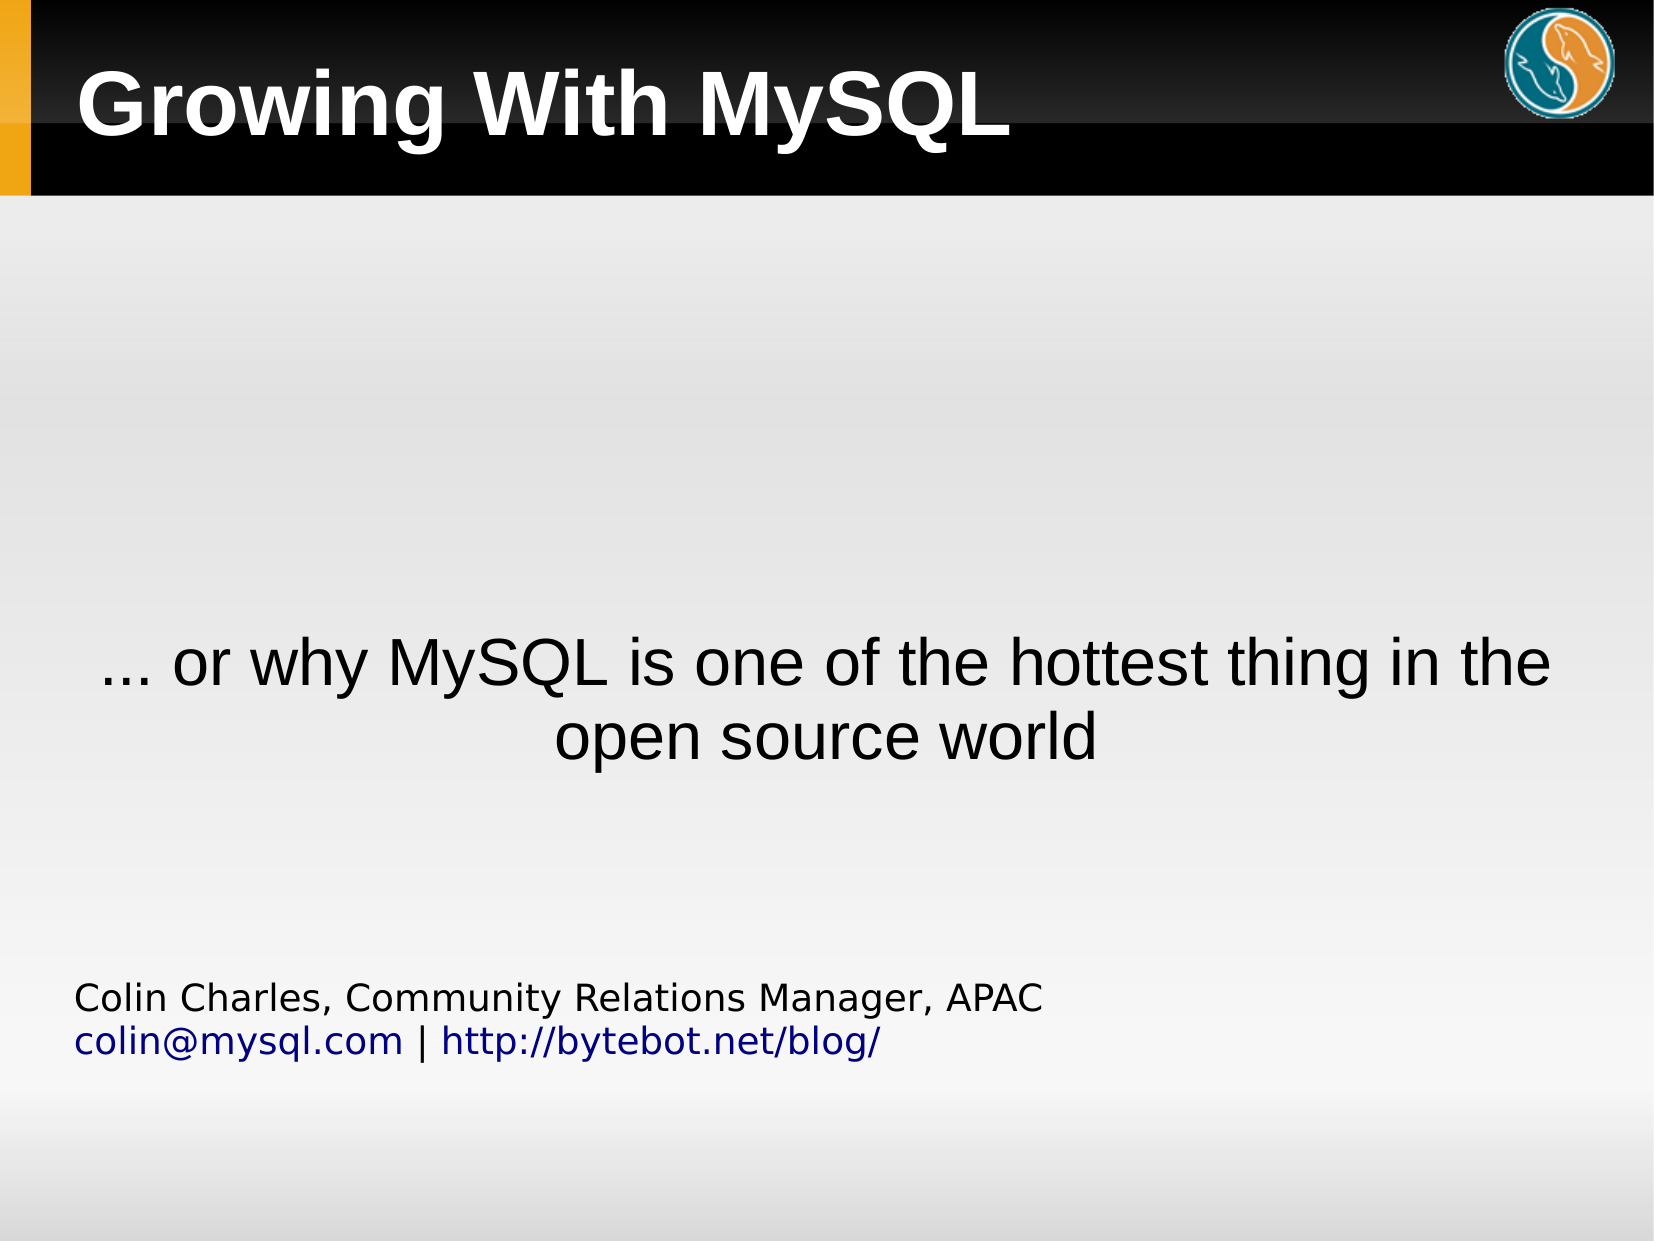

# Growing With MySQL
... or why MySQL is one of the hottest thing in the open source world
Colin Charles, Community Relations Manager, APAC
colin@mysql.com | http://bytebot.net/blog/